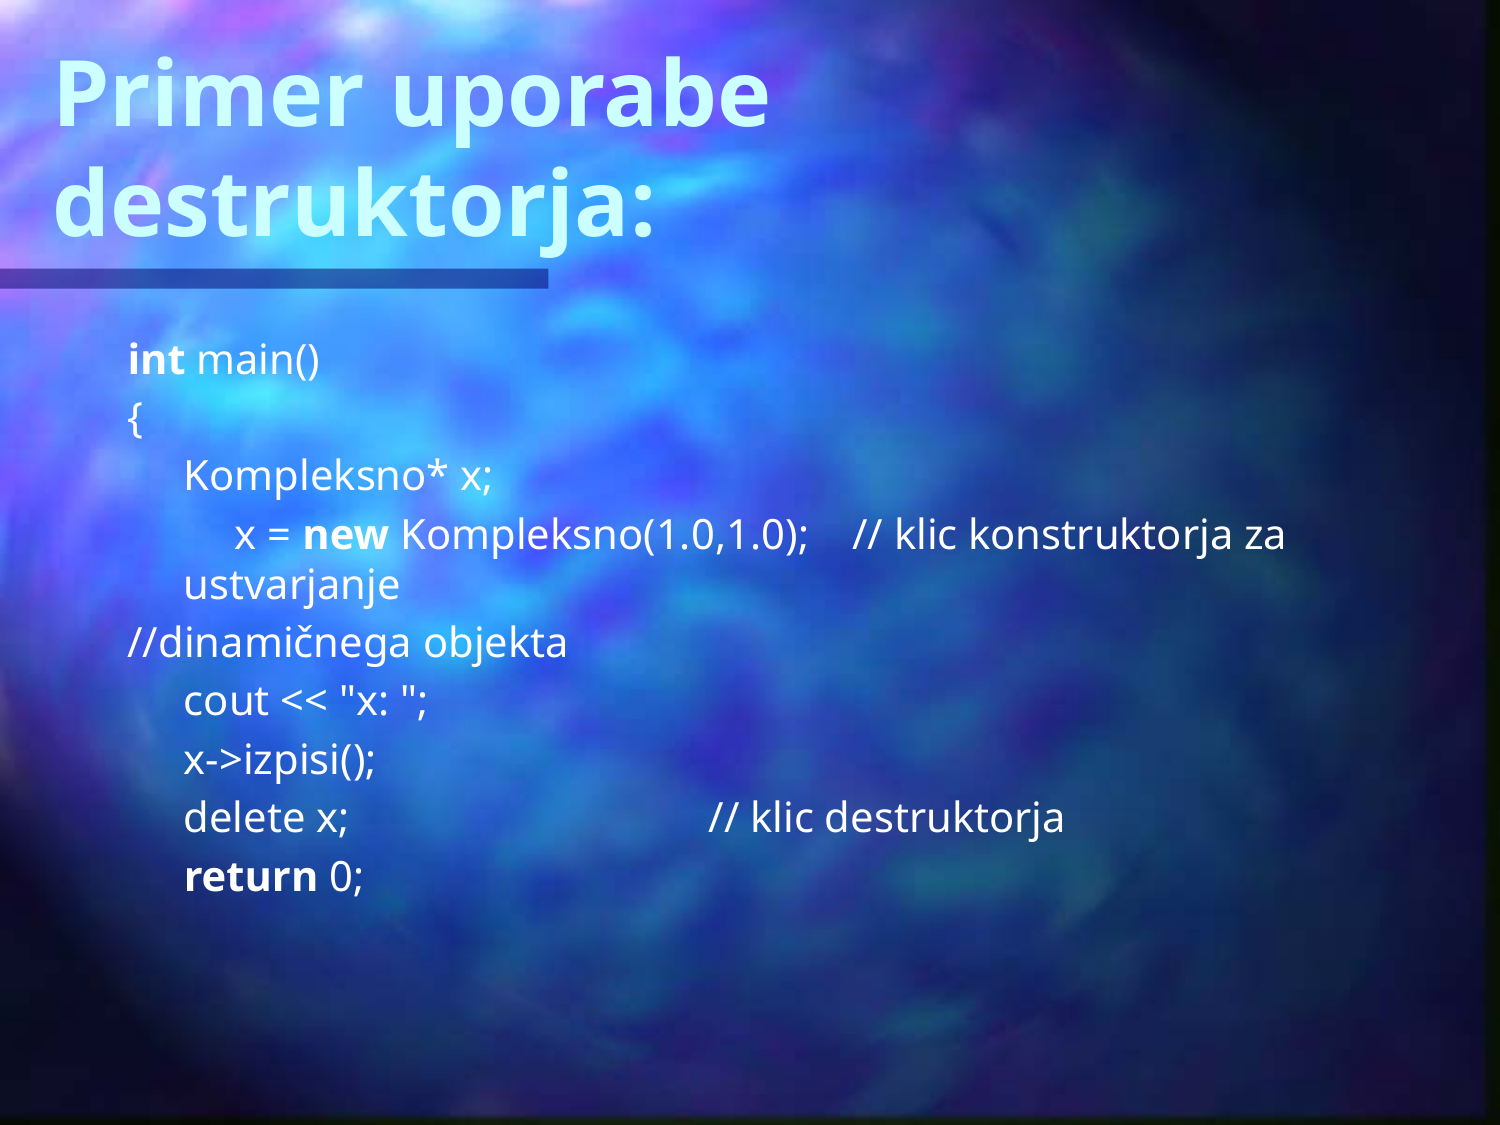

# Primer uporabe destruktorja:
int main()
{
	Kompleksno* x;
 x = new Kompleksno(1.0,1.0); // klic konstruktorja za ustvarjanje
//dinamičnega objekta
	cout << "x: ";
	x->izpisi();
	delete x; 	// klic destruktorja
	return 0;